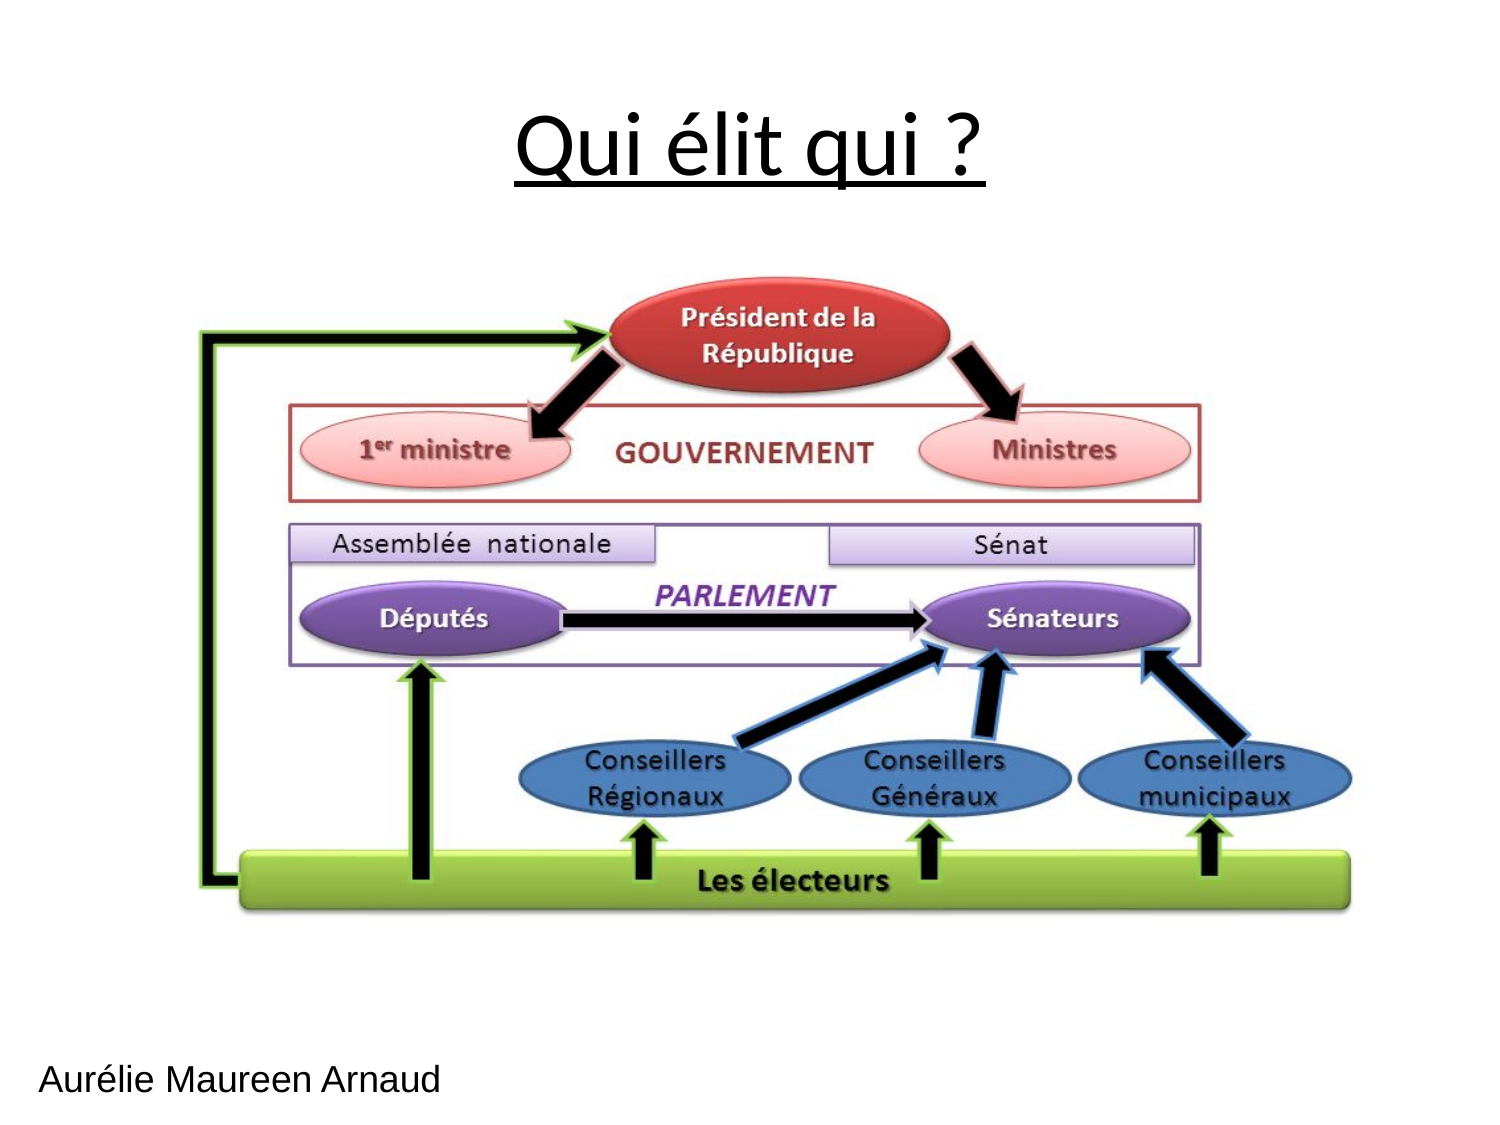

# Qui élit qui ?
Aurélie Maureen Arnaud